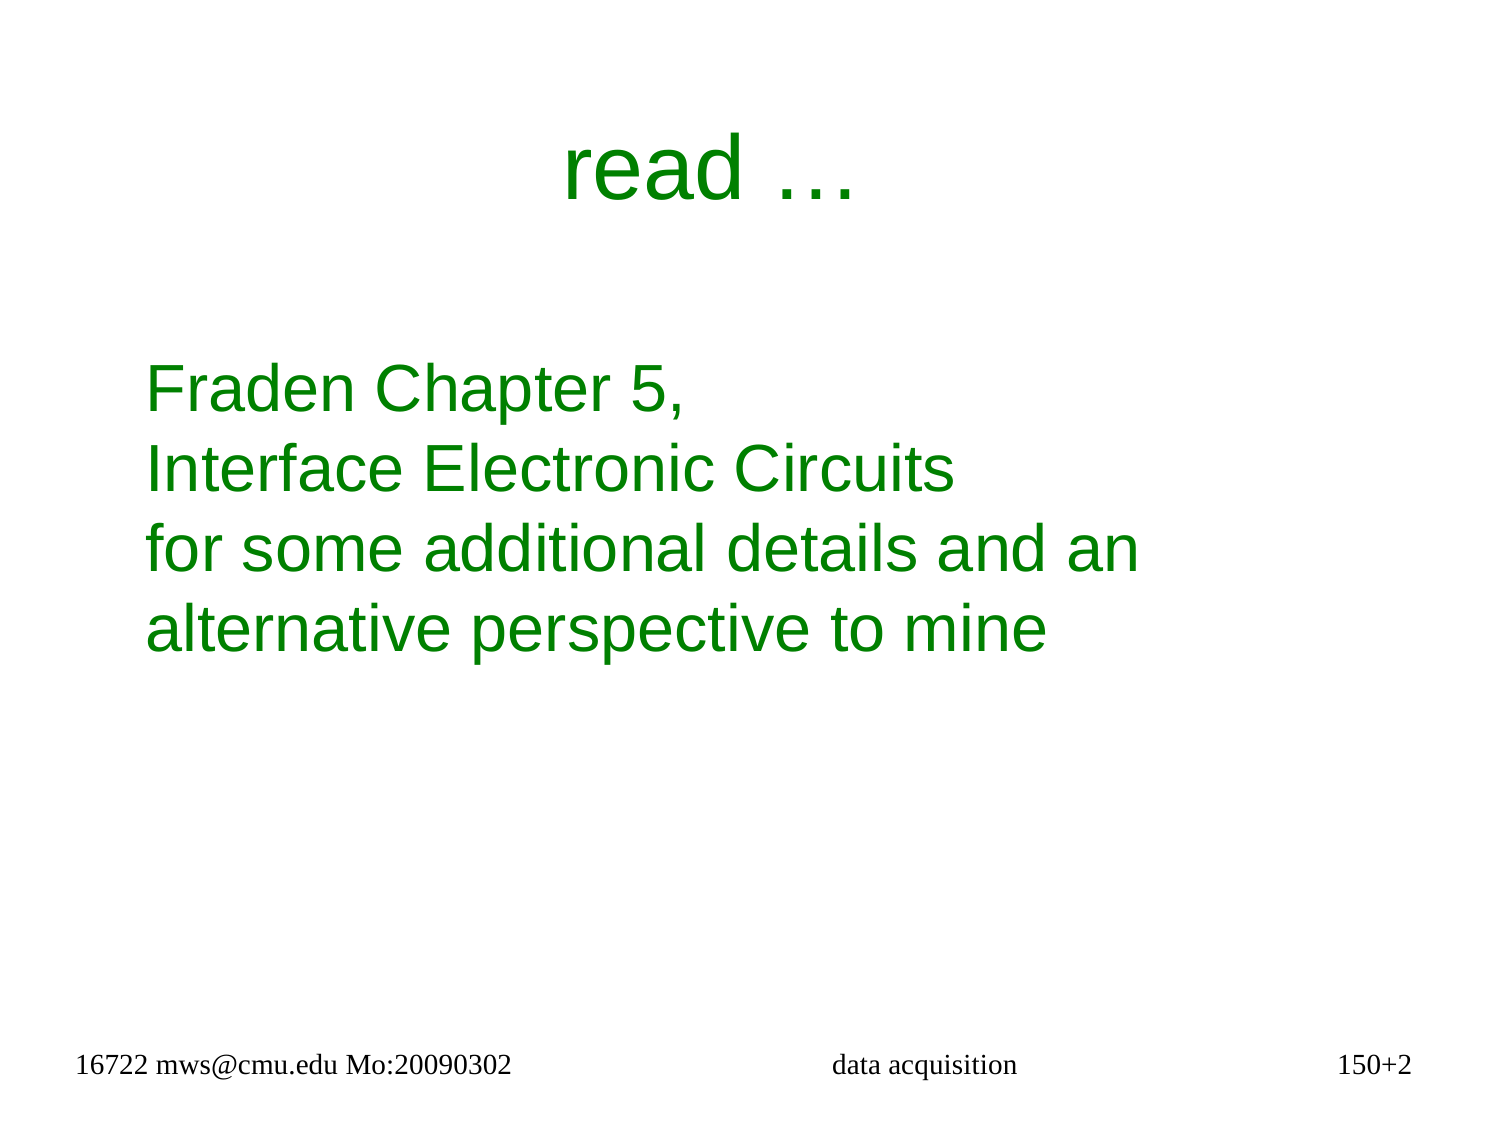

read …
Fraden Chapter 5,
Interface Electronic Circuits
for some additional details and an alternative perspective to mine
16722 mws@cmu.edu Mo:20090302
data acquisition
2